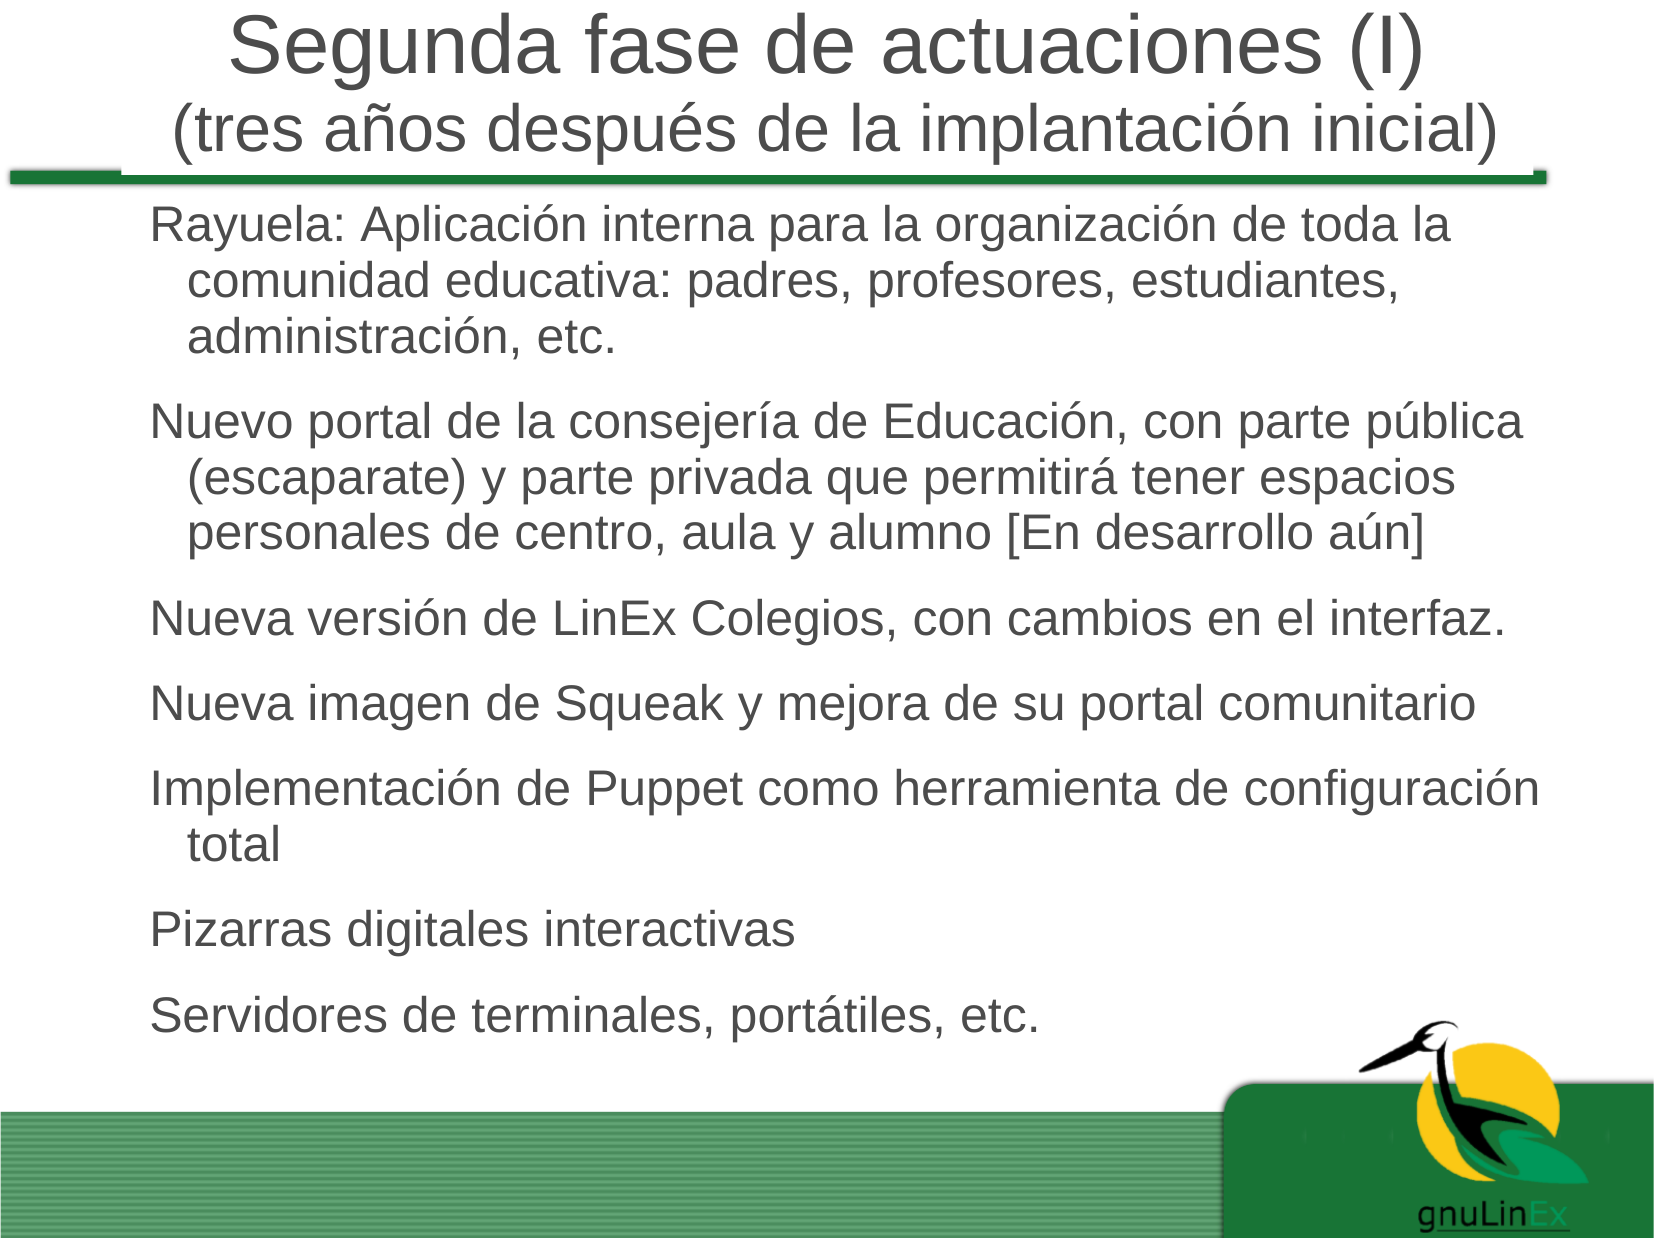

# Segunda fase de actuaciones (I) (tres años después de la implantación inicial)
Rayuela: Aplicación interna para la organización de toda la comunidad educativa: padres, profesores, estudiantes, administración, etc.
Nuevo portal de la consejería de Educación, con parte pública (escaparate) y parte privada que permitirá tener espacios personales de centro, aula y alumno [En desarrollo aún]
Nueva versión de LinEx Colegios, con cambios en el interfaz.
Nueva imagen de Squeak y mejora de su portal comunitario
Implementación de Puppet como herramienta de configuración total
Pizarras digitales interactivas
Servidores de terminales, portátiles, etc.